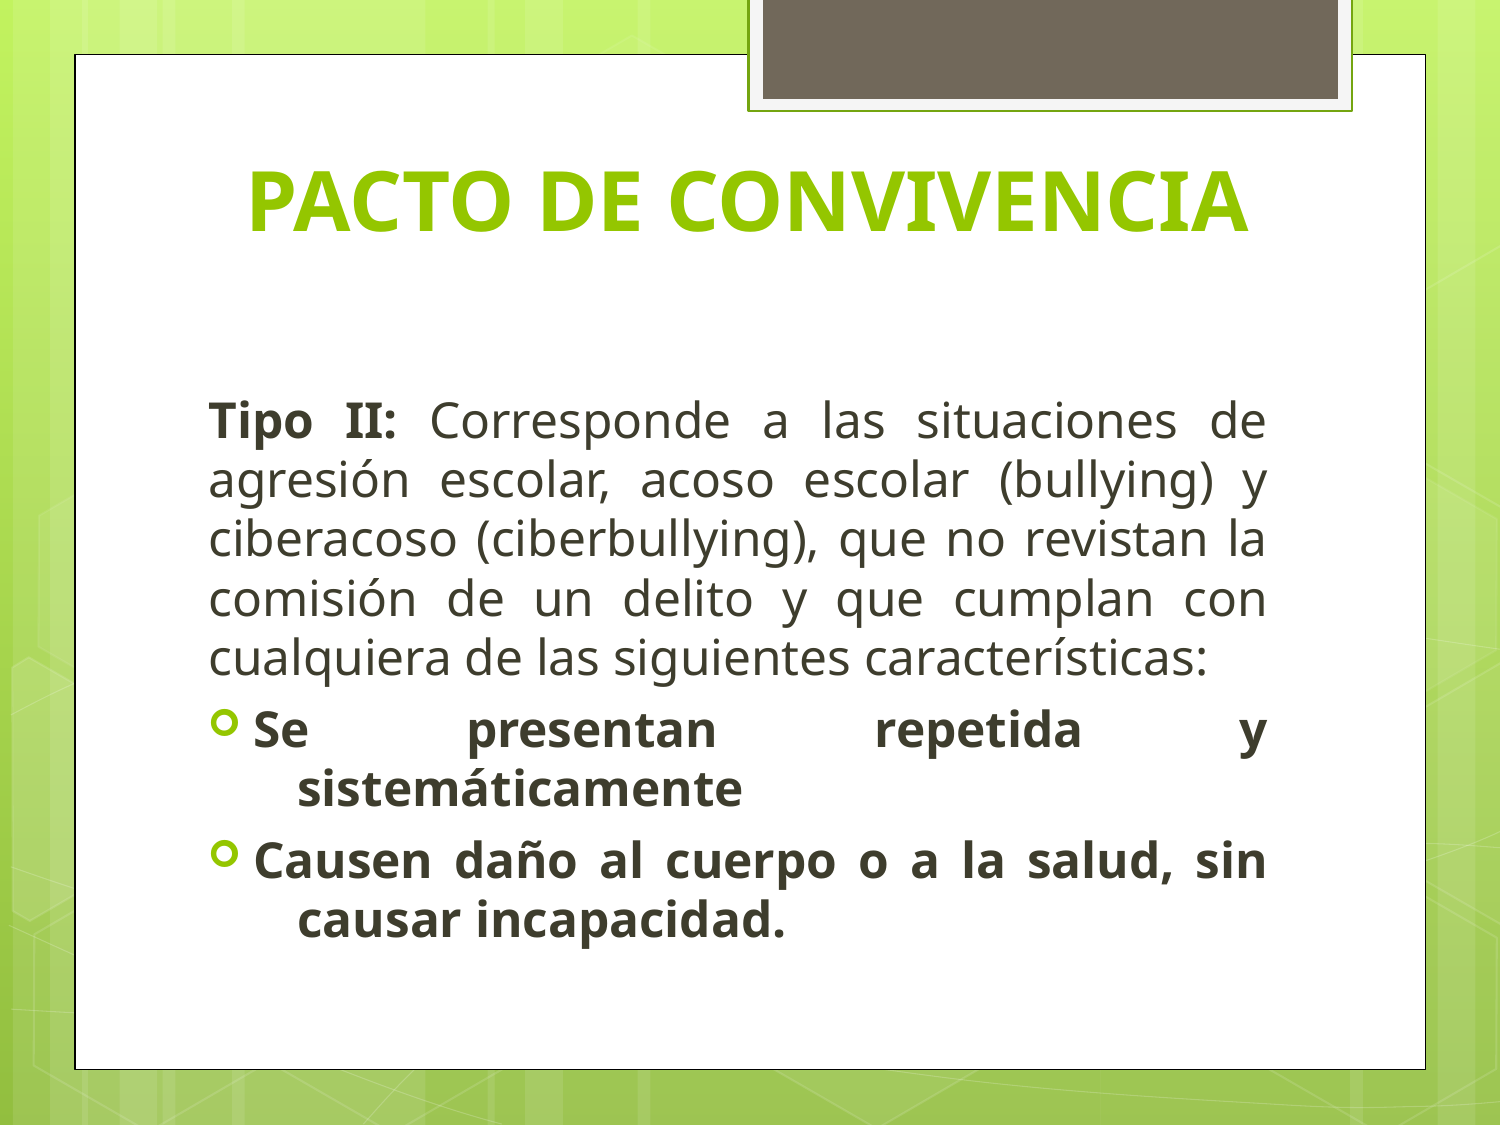

# PACTO DE CONVIVENCIA
Tipo II: Corresponde a las situaciones de agresión escolar, acoso escolar (bullying) y ciberacoso (ciberbullying), que no revistan la comisión de un delito y que cumplan con cualquiera de las siguientes características:
Se presentan repetida y sistemáticamente
Causen daño al cuerpo o a la salud, sin causar incapacidad.